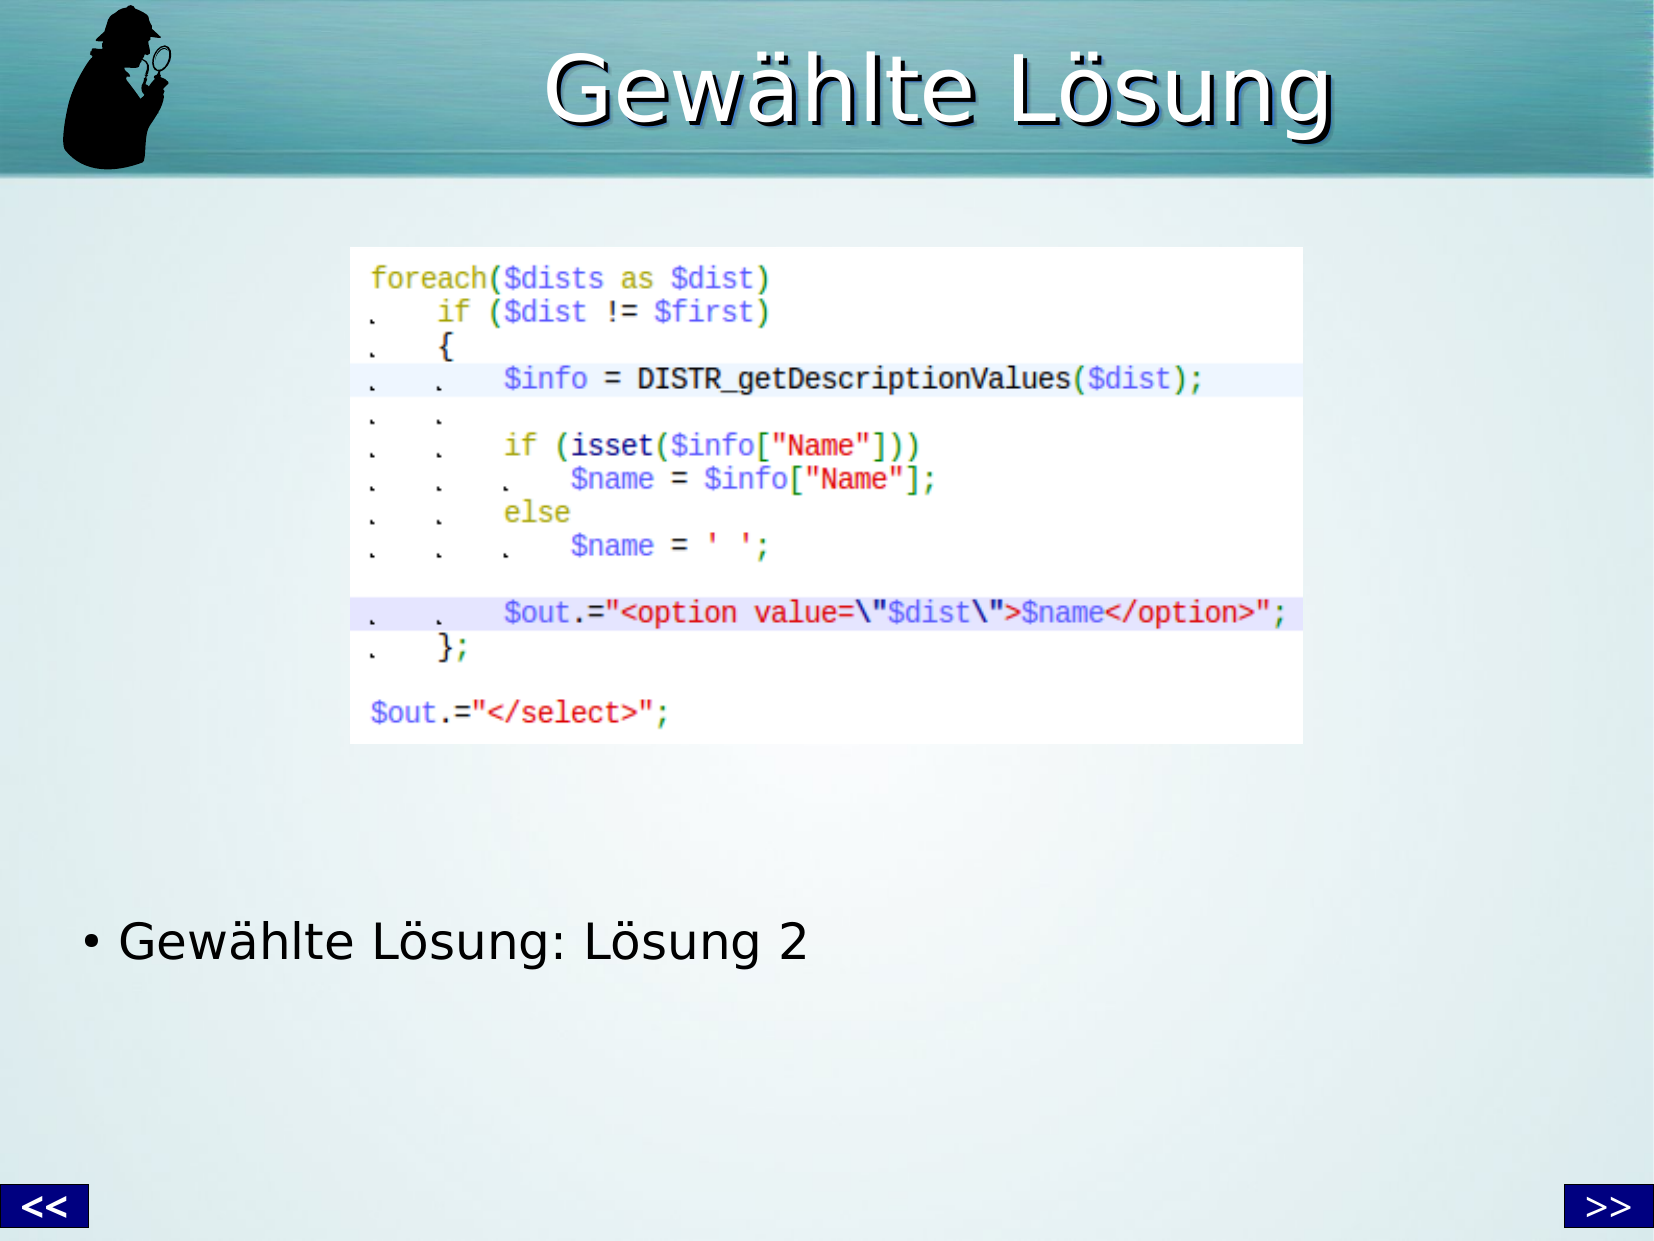

# Gewählte Lösung
Gewählte Lösung: Lösung 2